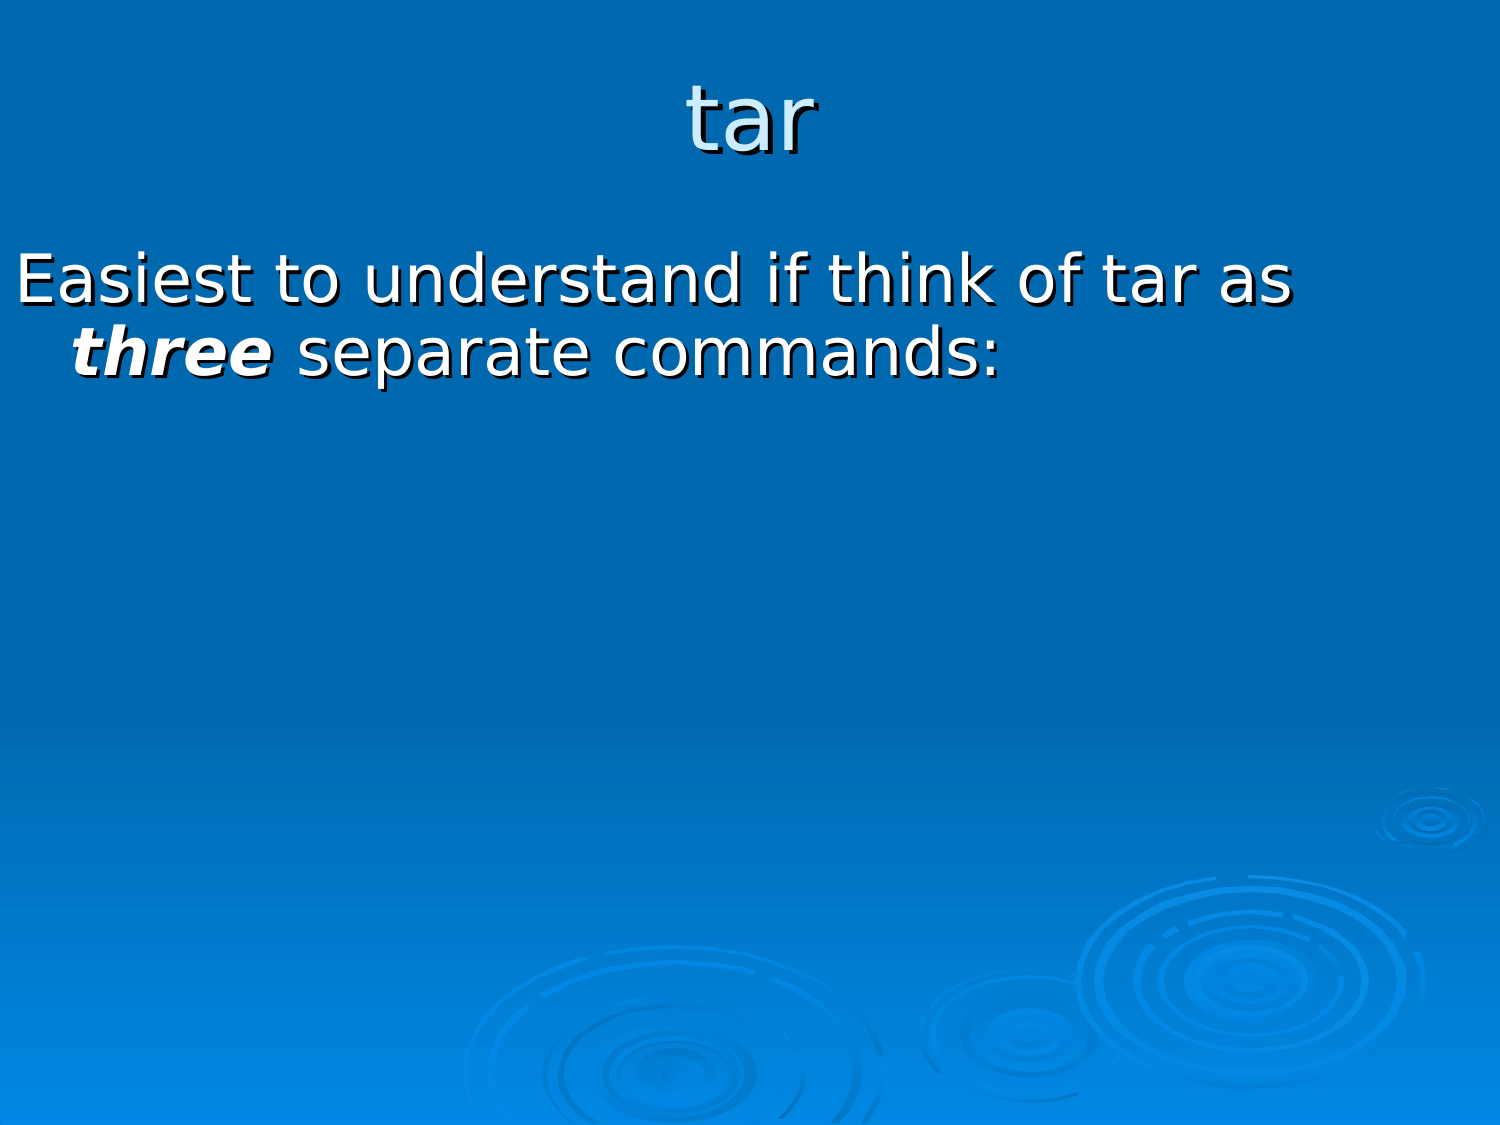

# tar
Easiest to understand if think of tar as three separate commands: